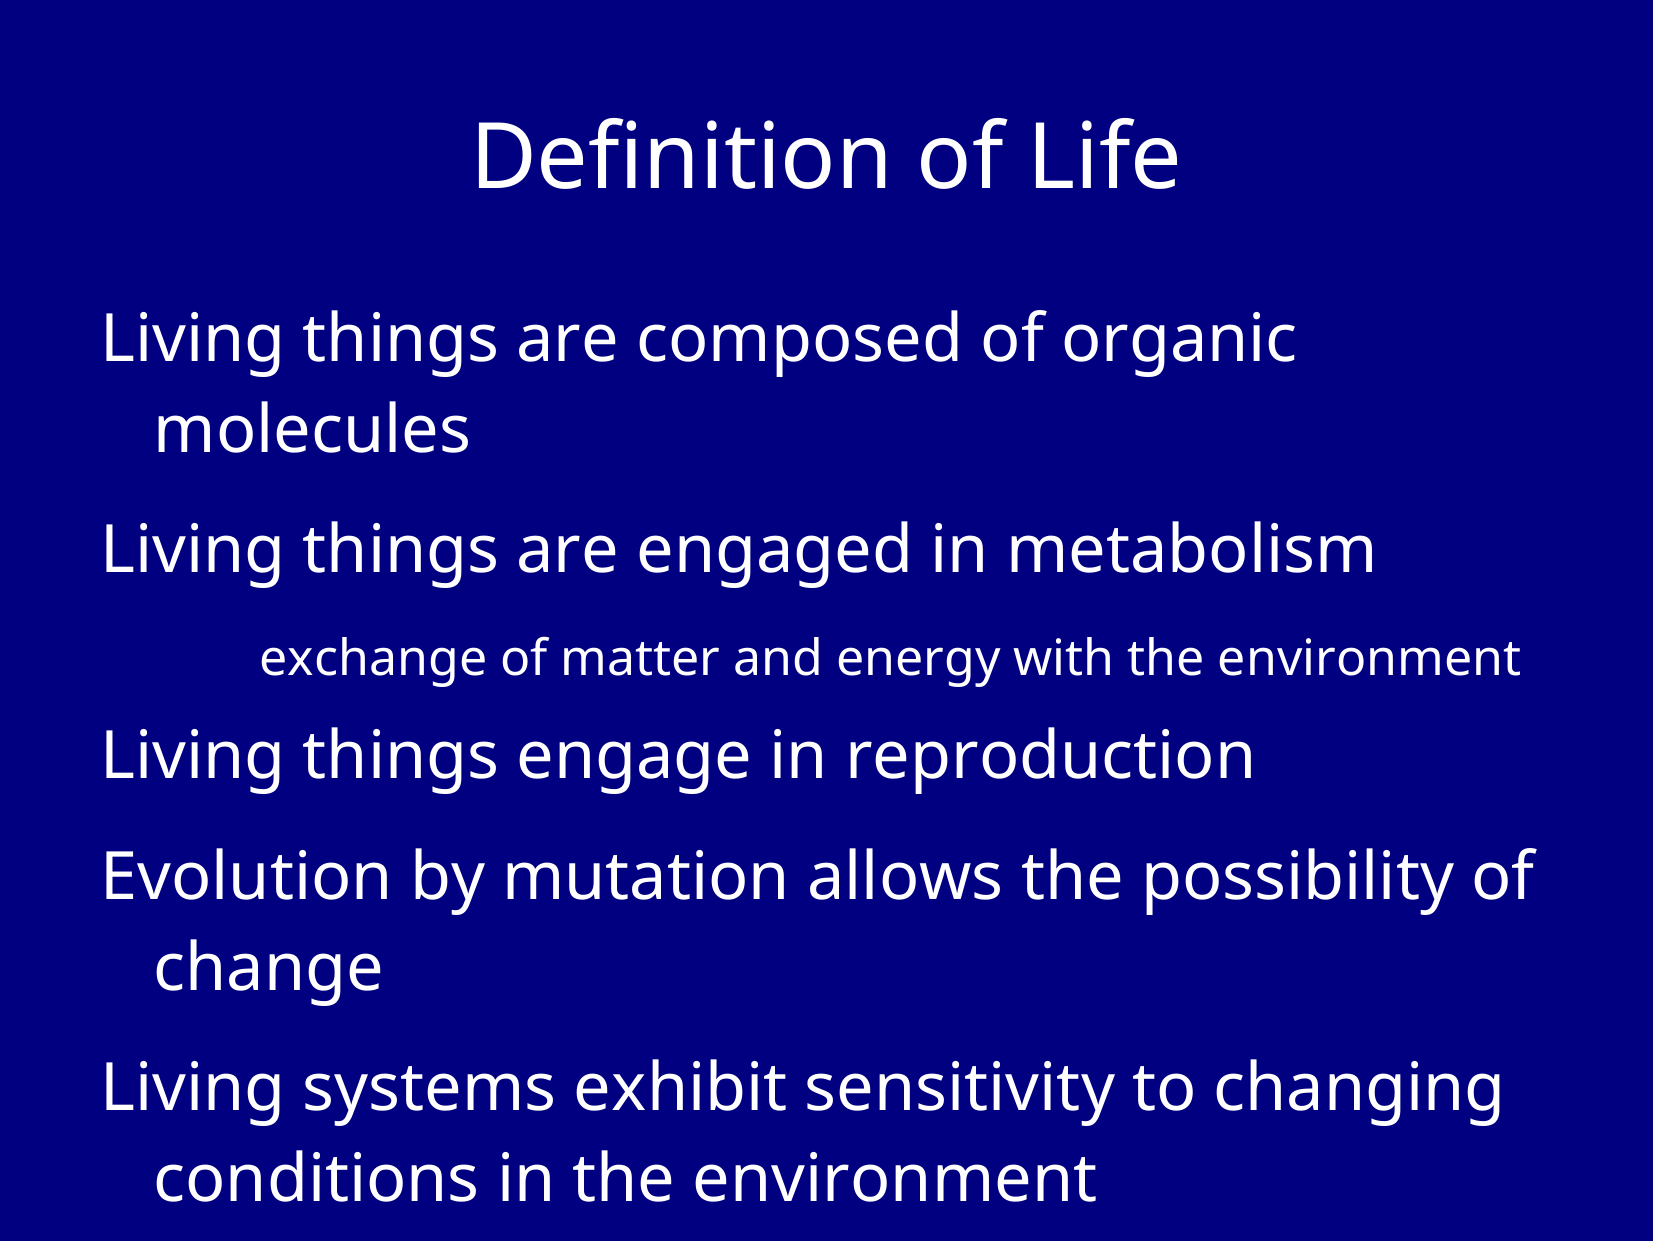

# Definition of Life
Living things are composed of organic molecules
Living things are engaged in metabolism
exchange of matter and energy with the environment
Living things engage in reproduction
Evolution by mutation allows the possibility of change
Living systems exhibit sensitivity to changing conditions in the environment